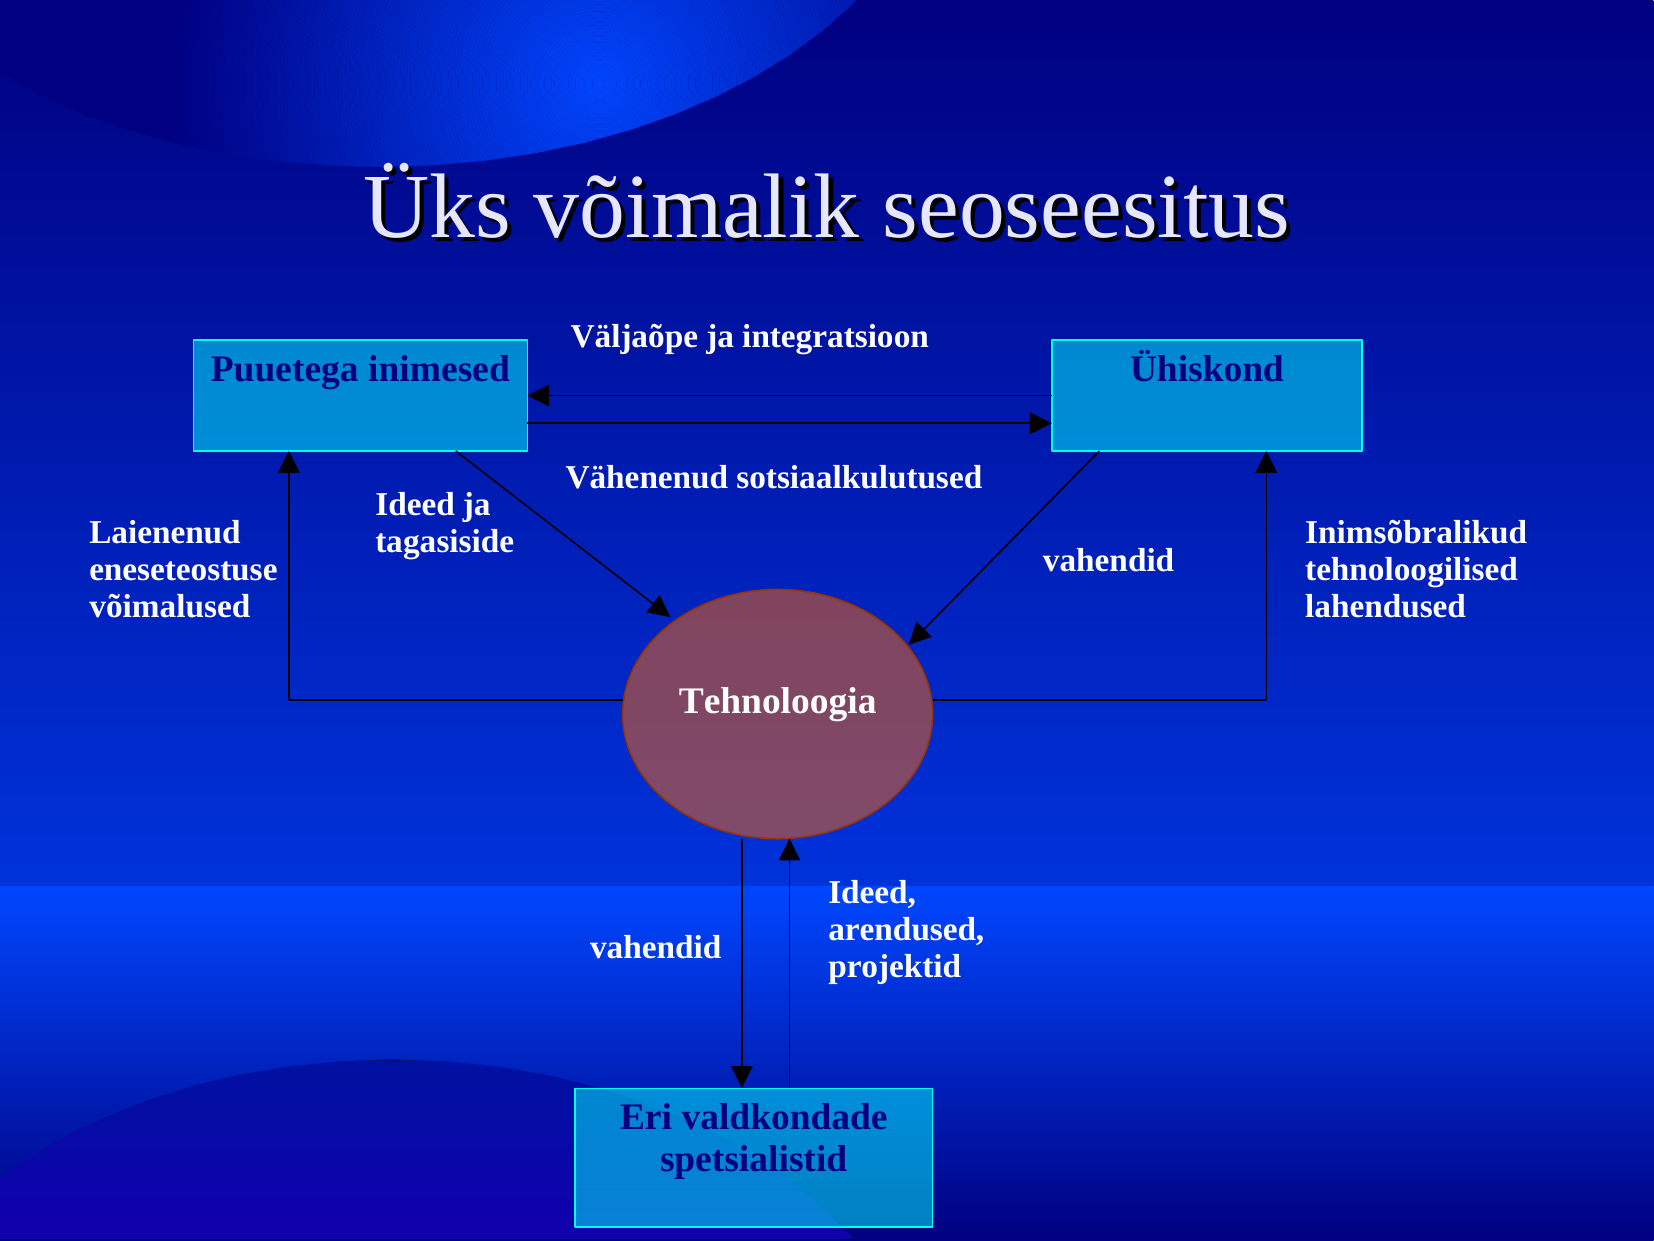

# Üks võimalik seoseesitus
Väljaõpe ja integratsioon
Puuetega inimesed
Ühiskond
Vähenenud sotsiaalkulutused
Ideed ja tagasiside
Laienenud eneseteostuse võimalused
Inimsõbralikud tehnoloogilised lahendused
vahendid
Tehnoloogia
Ideed, arendused, projektid
vahendid
Eri valdkondade spetsialistid